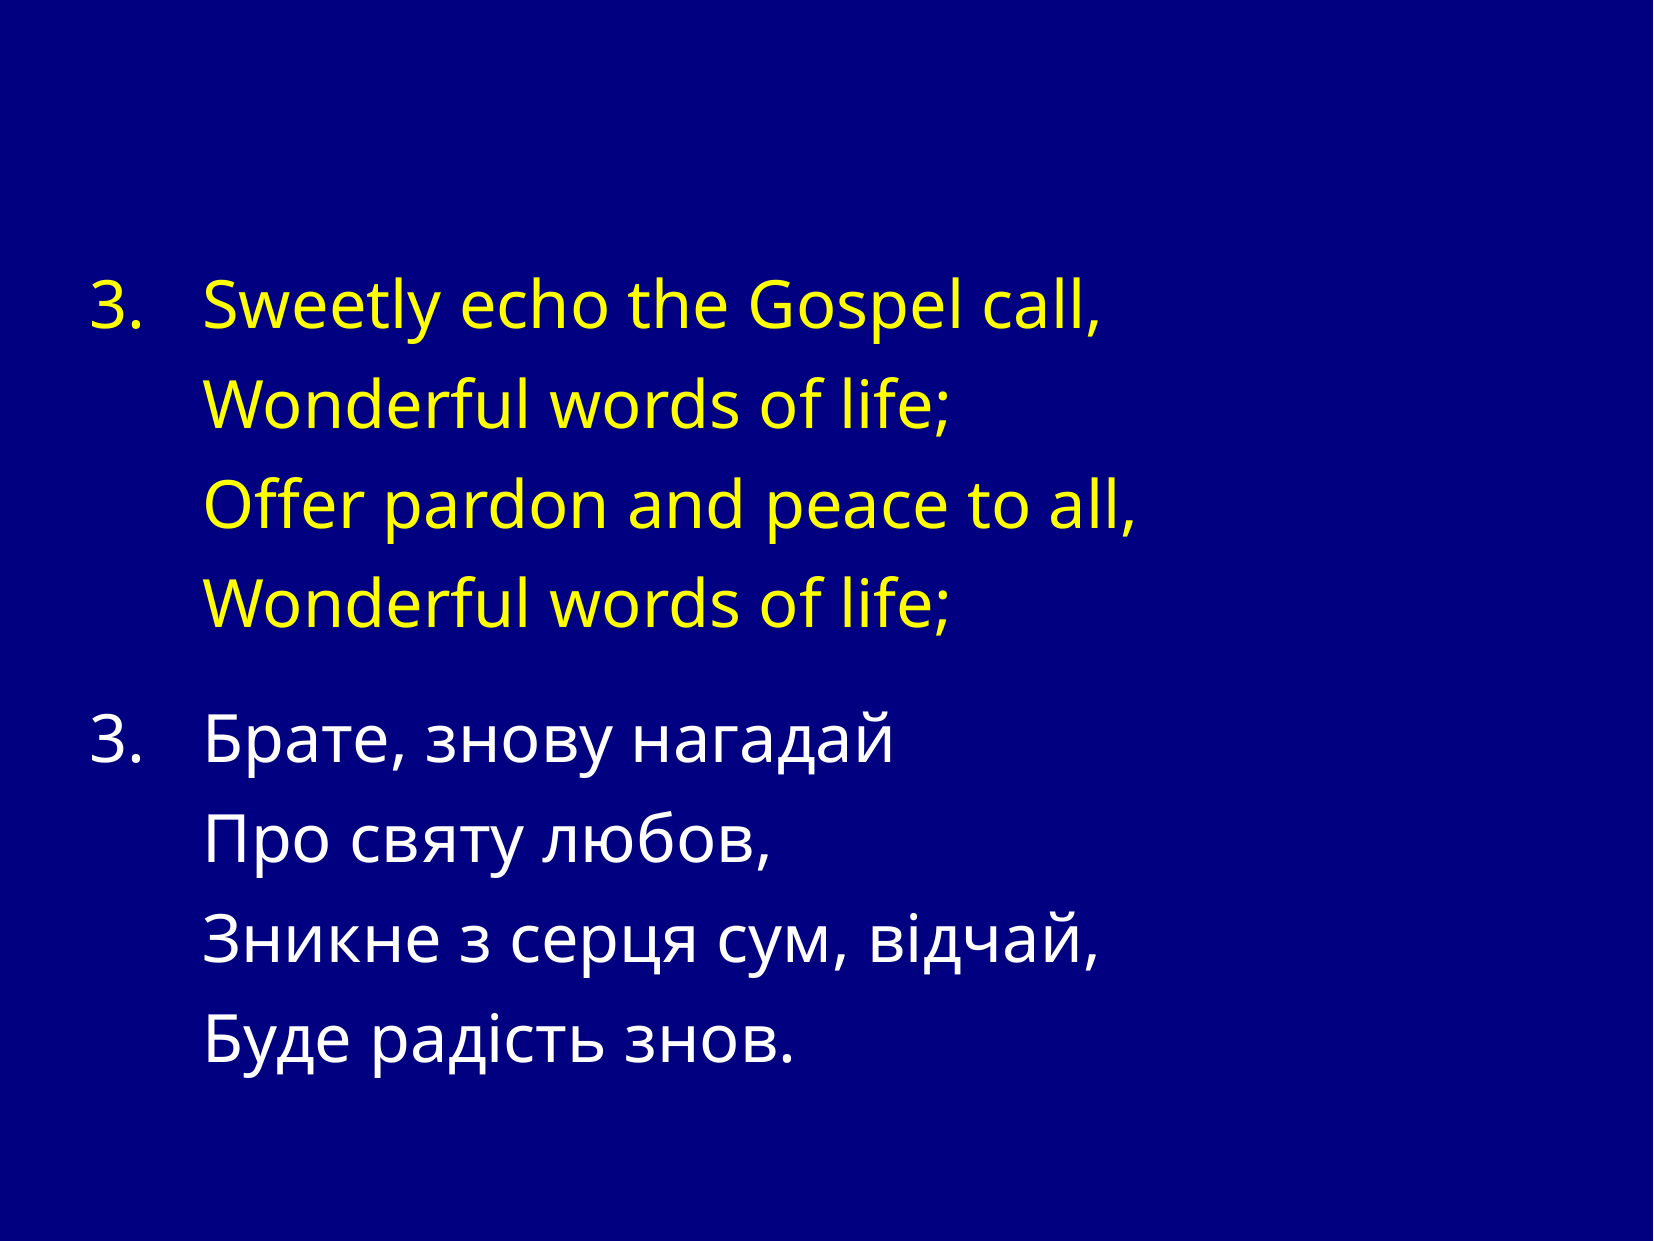

3.	Sweetly echo the Gospel call,
	Wonderful words of life;
	Offer pardon and peace to all,
	Wonderful words of life;
3.	Брате, знову нагадай
	Про святу любов,
	Зникне з серця сум, відчай,
	Буде радість знов.